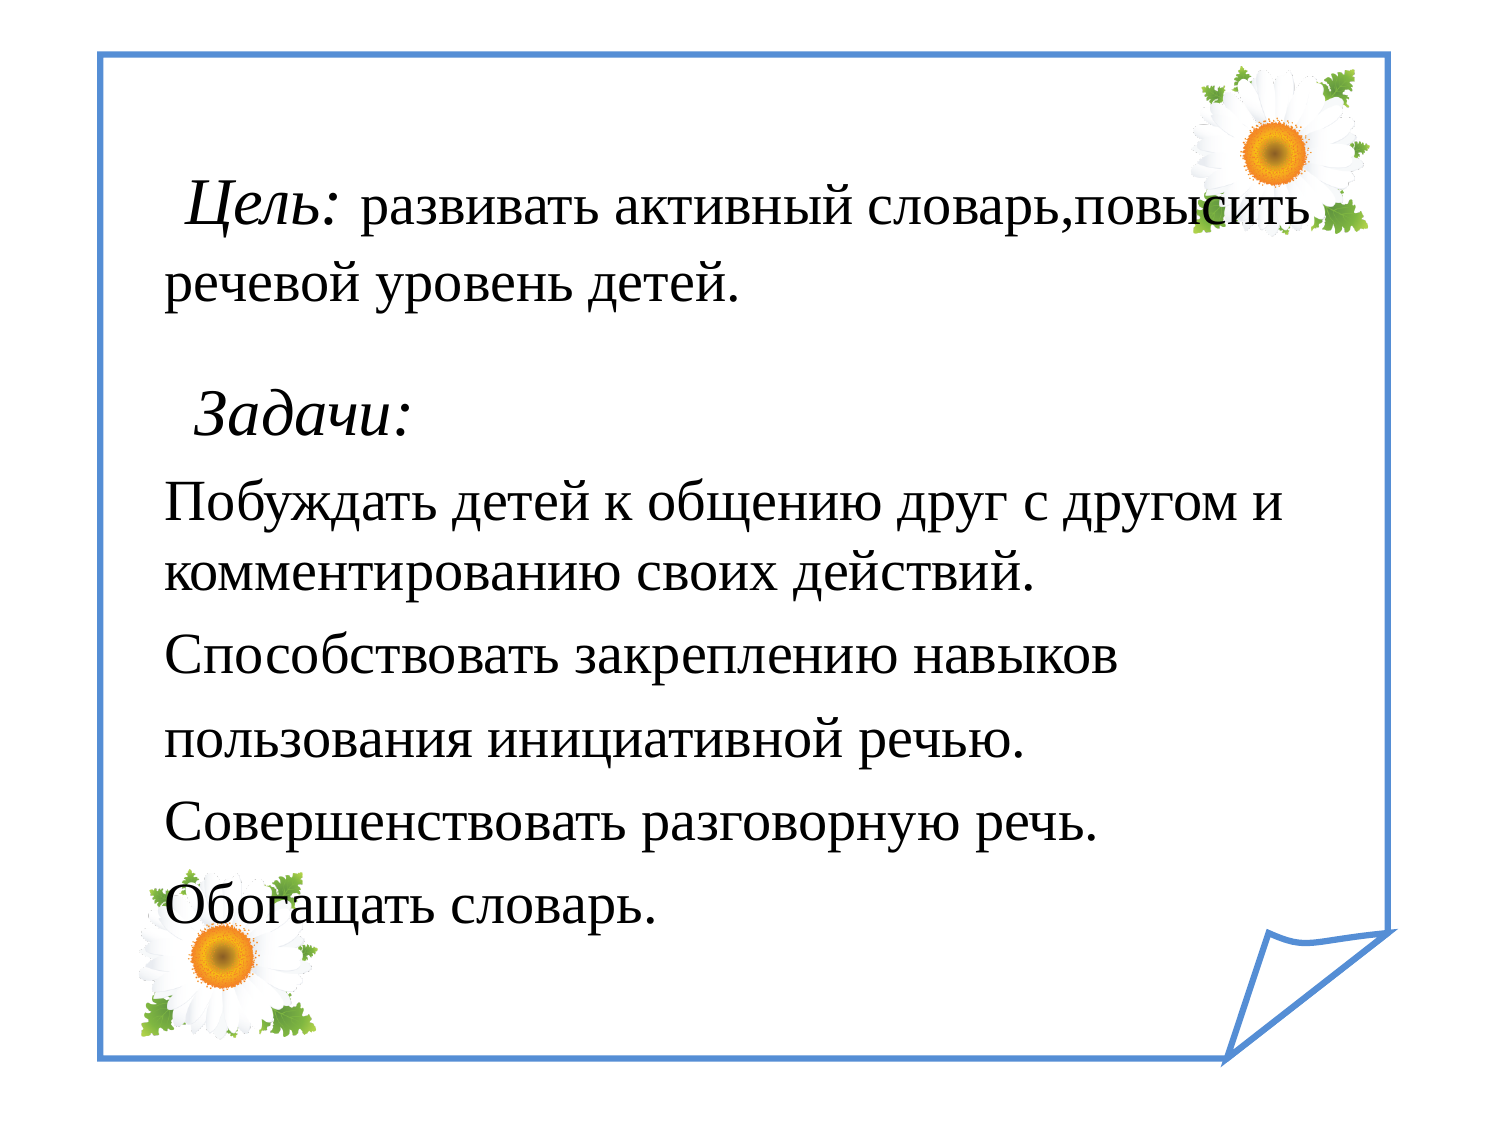

# Цель: развивать активный словарь,повысить речевой уровень детей.
 Задачи:
Побуждать детей к общению друг с другом и комментированию своих действий.
Способствовать закреплению навыков
пользования инициативной речью.
Совершенствовать разговорную речь.
Обогащать словарь.